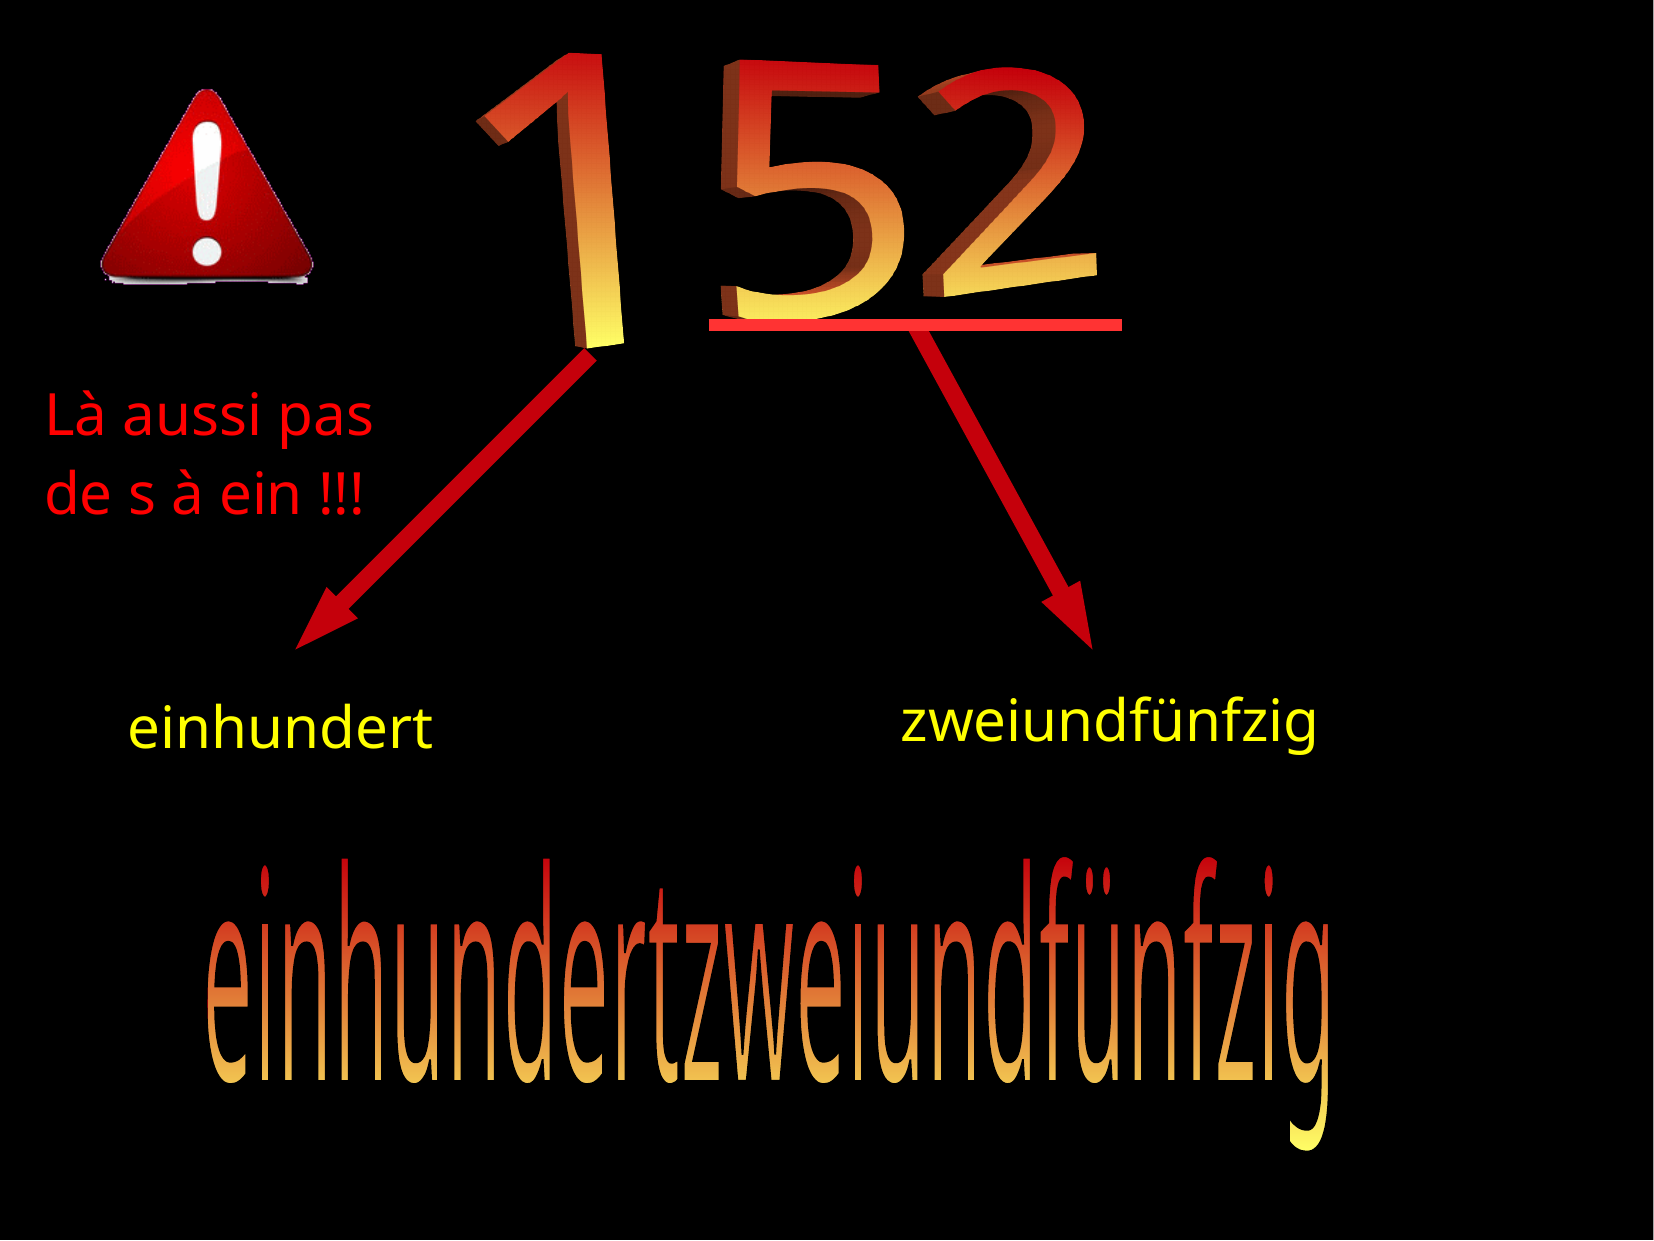

152
Là aussi pas de s à ein !!!
zweiundfünfzig
einhundert
einhundertzweiundfünfzig